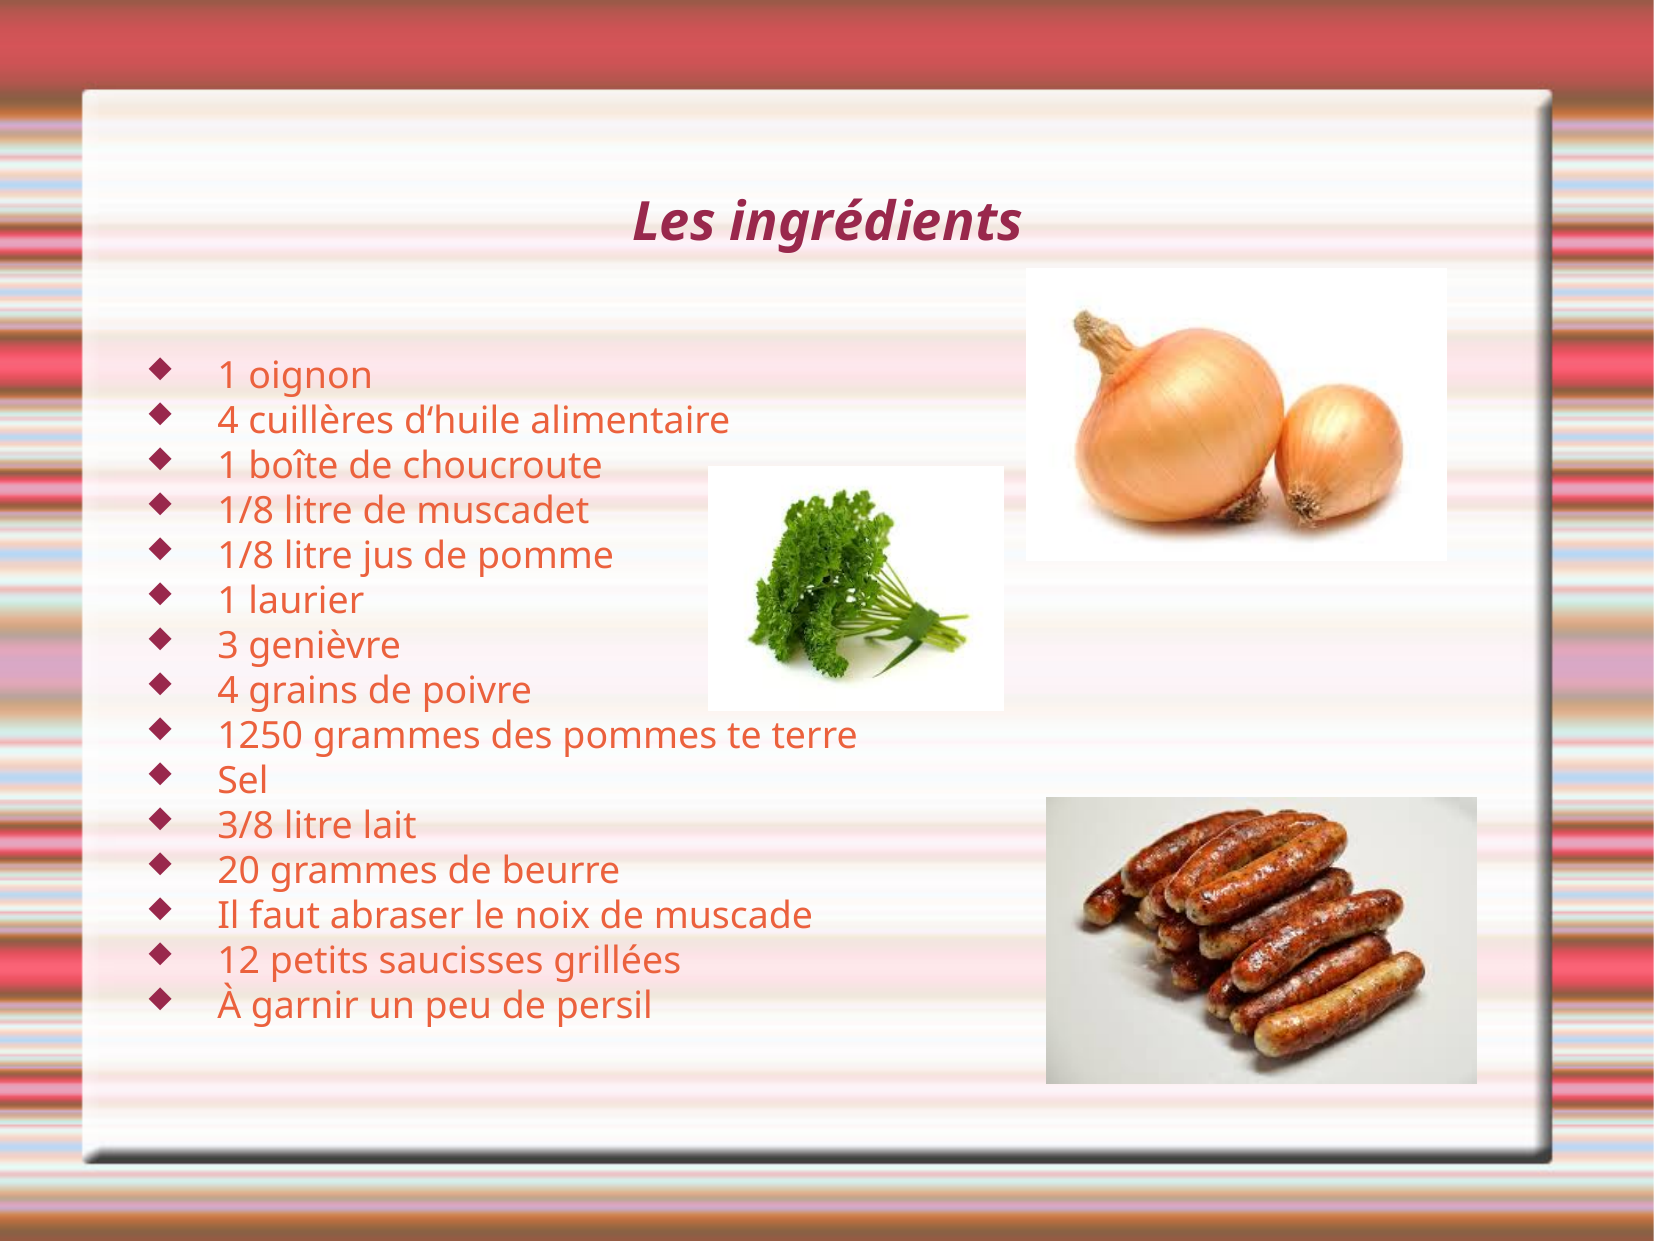

# Les ingrédients
1 oignon
4 cuillères d‘huile alimentaire
1 boîte de choucroute
1/8 litre de muscadet
1/8 litre jus de pomme
1 laurier
3 genièvre
4 grains de poivre
1250 grammes des pommes te terre
Sel
3/8 litre lait
20 grammes de beurre
Il faut abraser le noix de muscade
12 petits saucisses grillées
À garnir un peu de persil